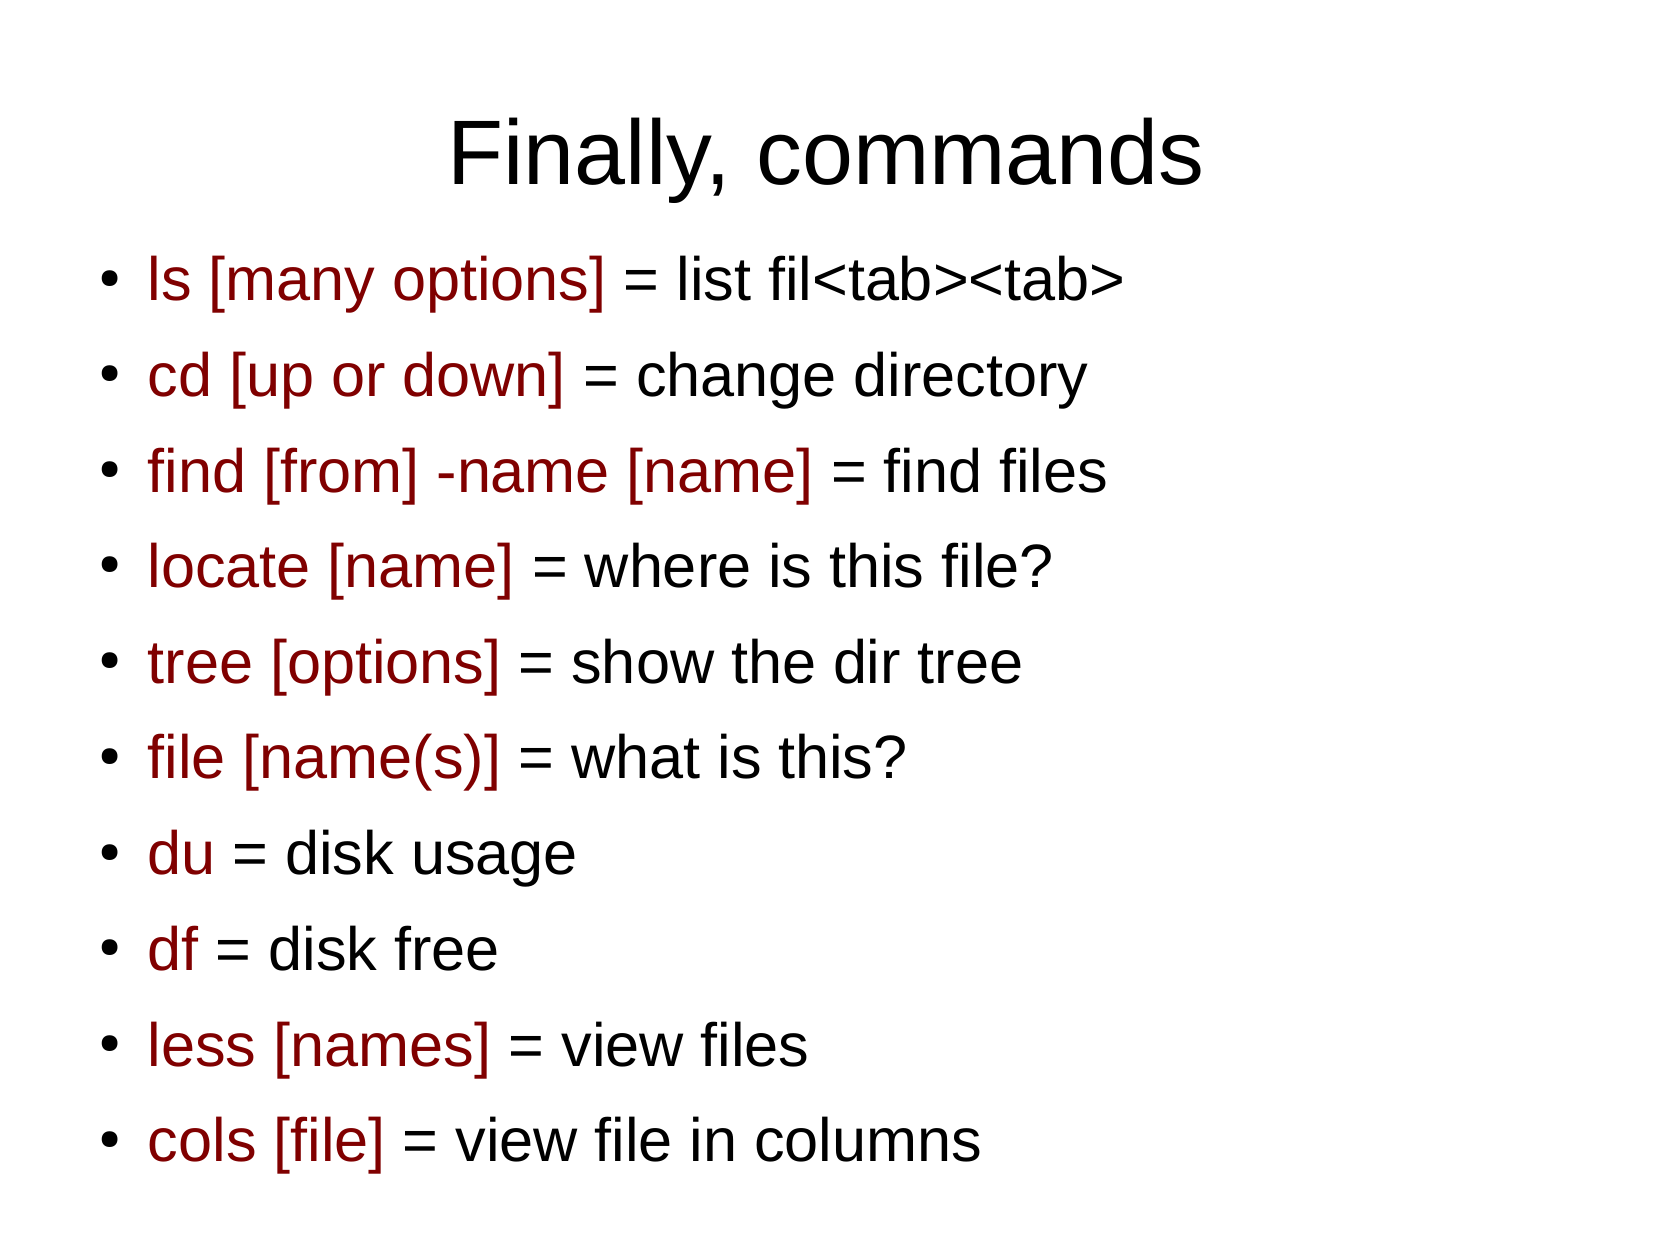

# Finally, commands
ls [many options] = list fil<tab><tab>
cd [up or down] = change directory
find [from] -name [name] = find files
locate [name] = where is this file?
tree [options] = show the dir tree
file [name(s)] = what is this?
du = disk usage
df = disk free
less [names] = view files
cols [file] = view file in columns